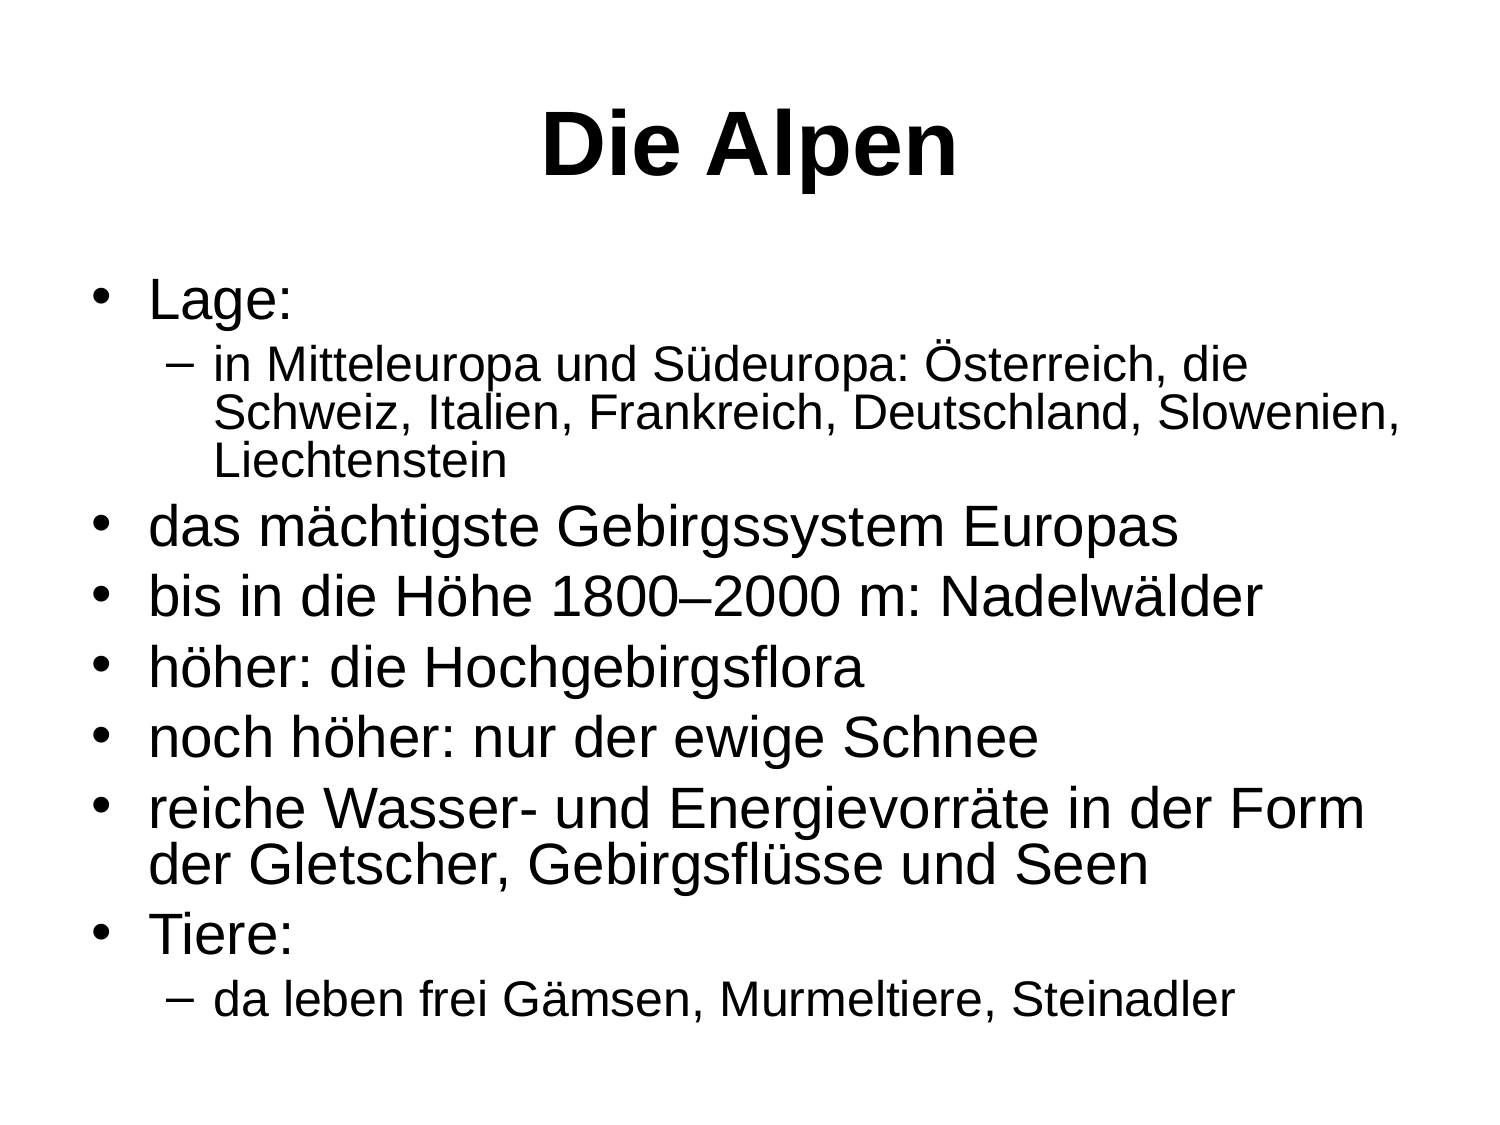

# Die Alpen
Lage:
in Mitteleuropa und Südeuropa: Österreich, die Schweiz, Italien, Frankreich, Deutschland, Slowenien, Liechtenstein
das mächtigste Gebirgssystem Europas
bis in die Höhe 1800–2000 m: Nadelwälder
höher: die Hochgebirgsflora
noch höher: nur der ewige Schnee
reiche Wasser- und Energievorräte in der Form
der Gletscher, Gebirgsflüsse und Seen
Tiere:
da leben frei Gämsen, Murmeltiere, Steinadler